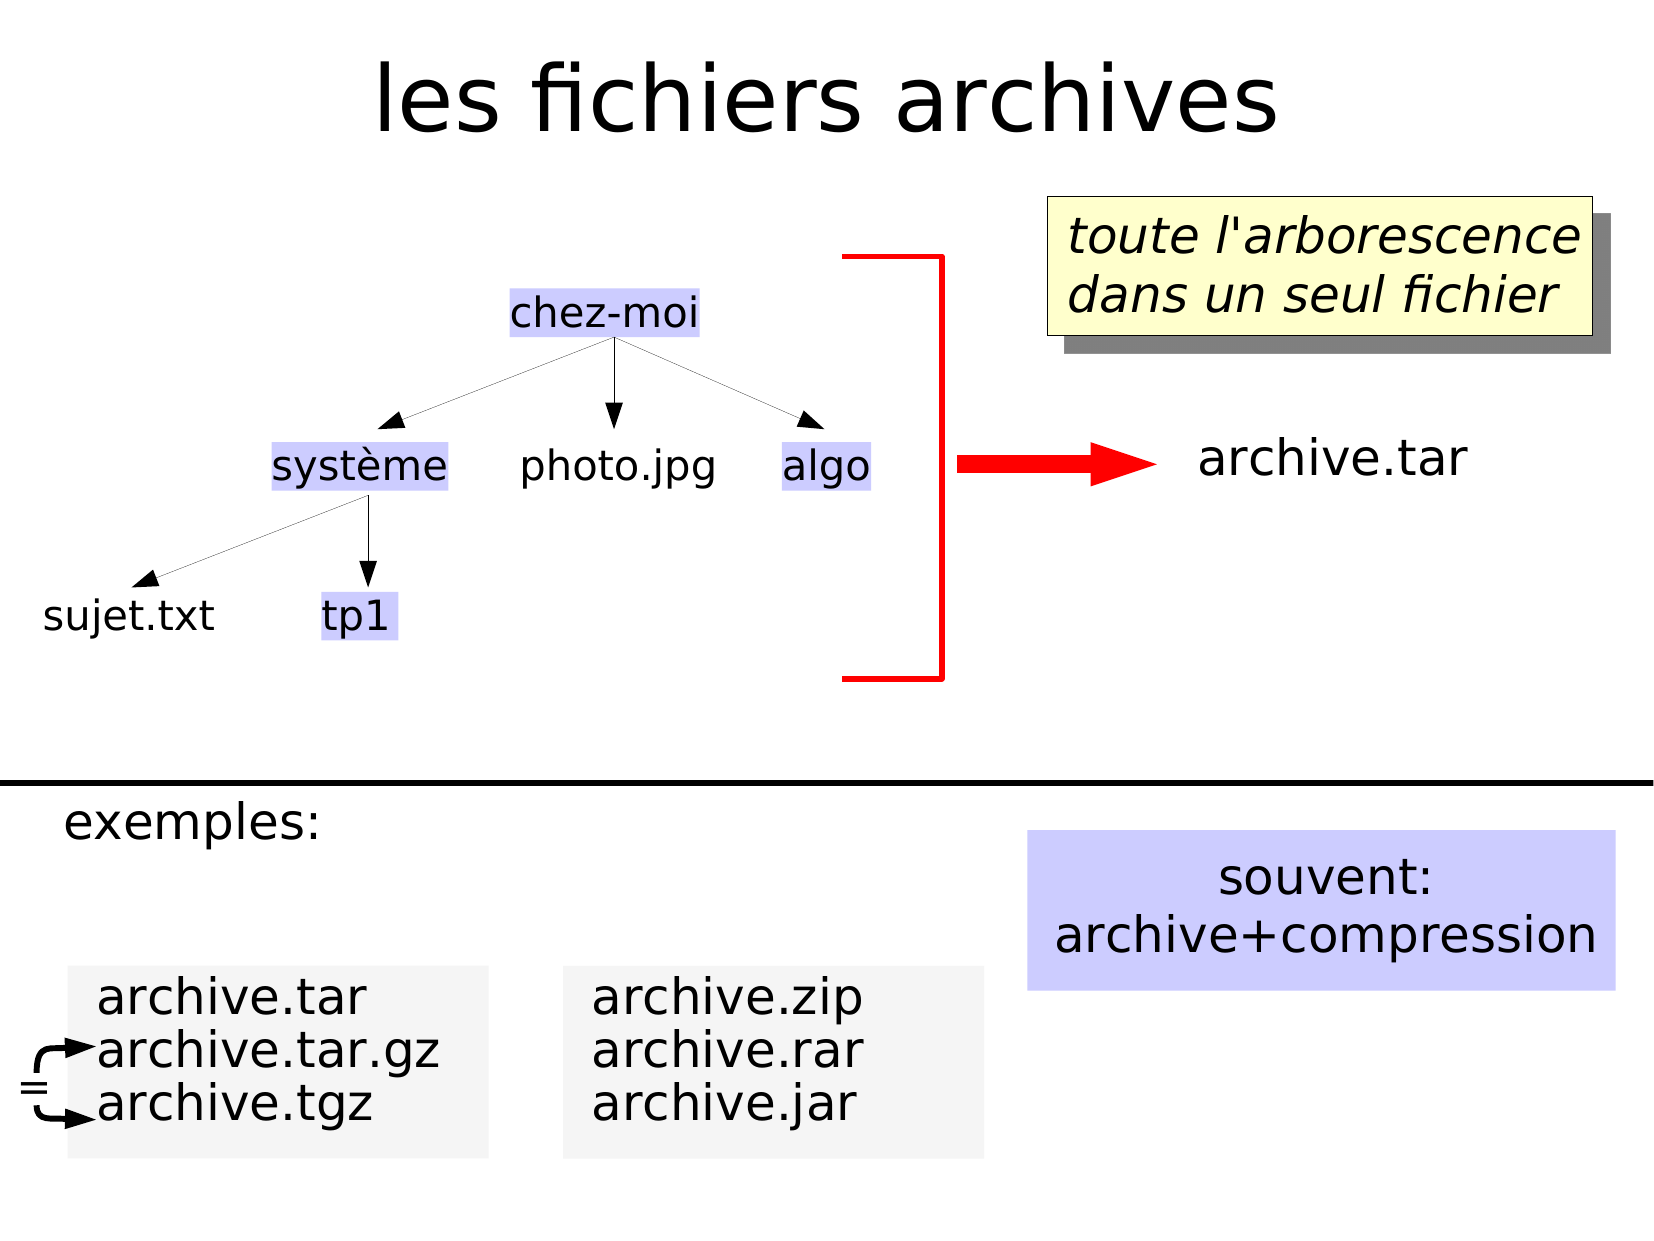

# les fichiers archives
toute l'arborescence dans un seul fichier
chez-moi
archive.tar
système
photo.jpg
algo
sujet.txt
tp1
exemples:
souvent:
archive+compression
archive.tar
archive.zip
archive.tar.gz
archive.rar
=
archive.tgz
archive.jar